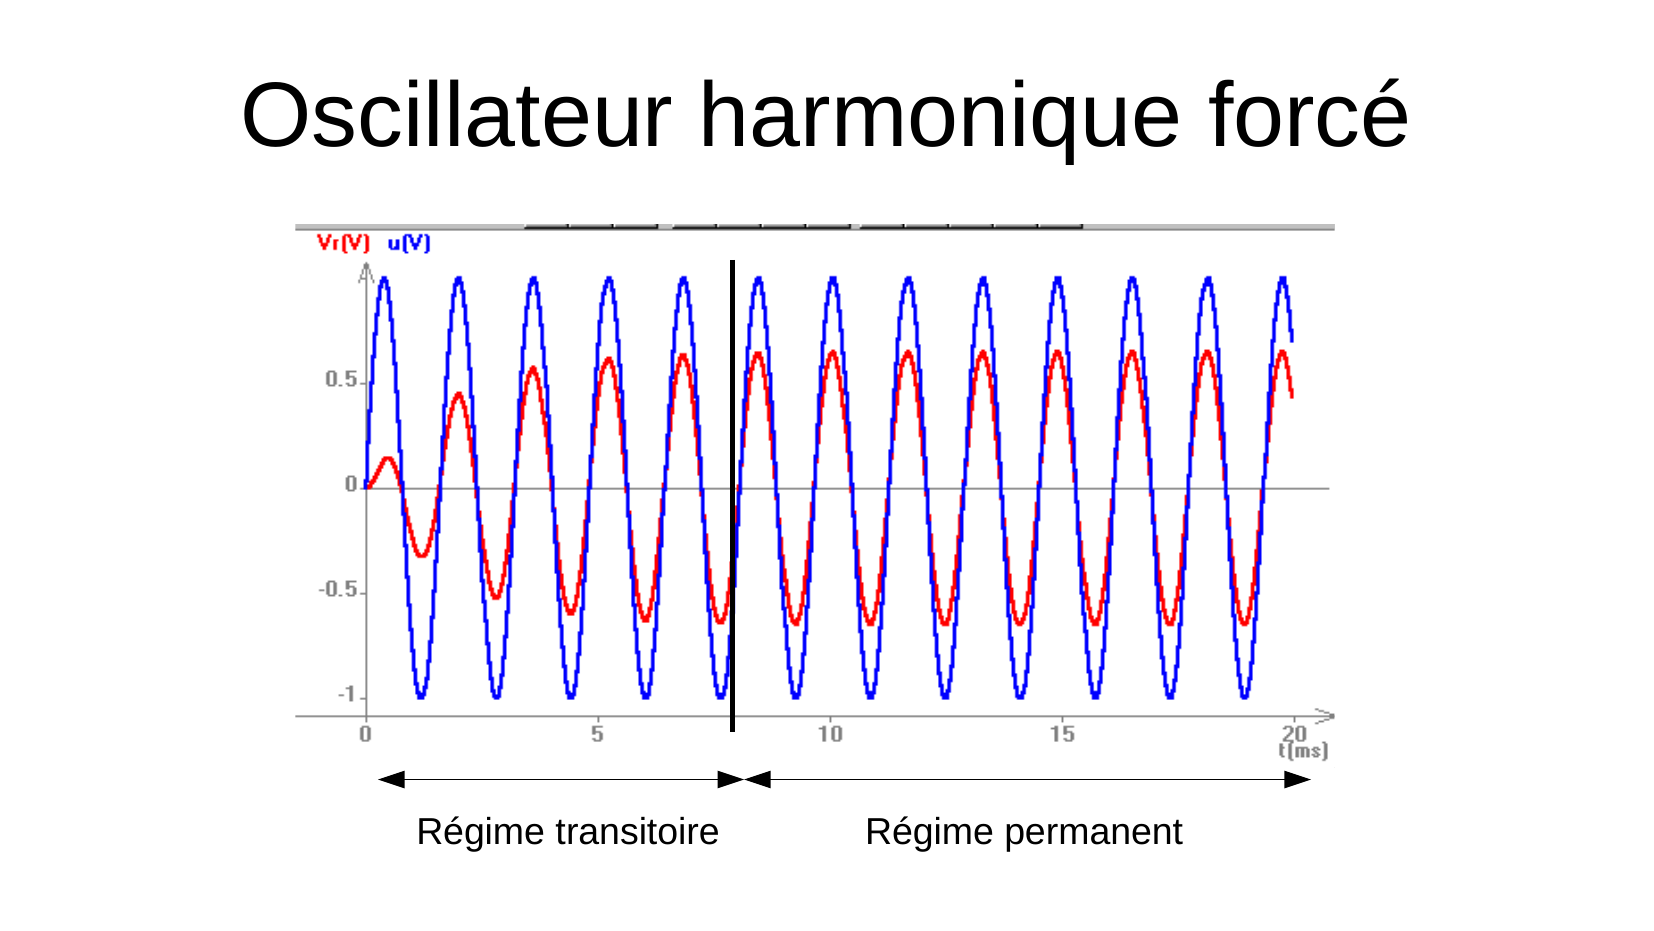

# Oscillateur harmonique forcé
Régime transitoire
Régime permanent